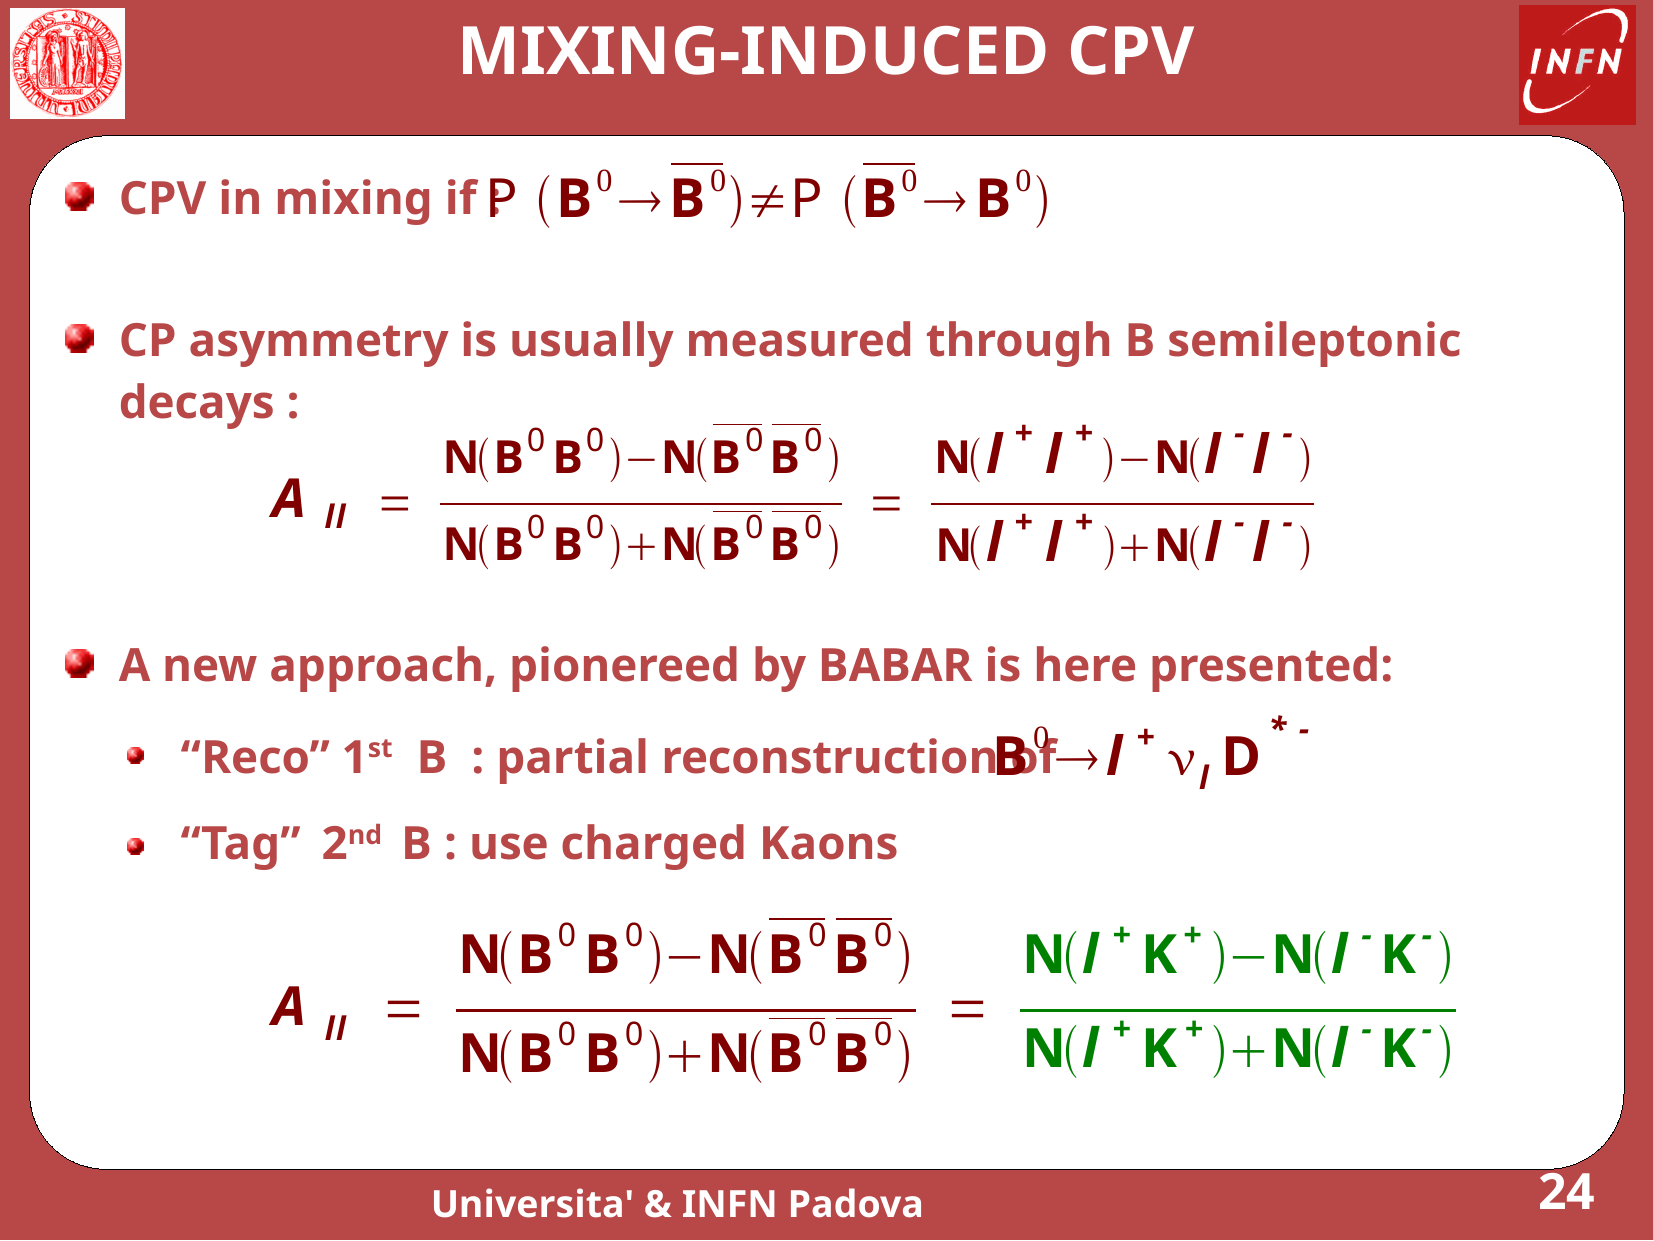

# MIXING-INDUCED CPV
CPV in mixing if :
CP asymmetry is usually measured through B semileptonic decays :
A new approach, pionereed by BABAR is here presented:
“Reco” 1st B : partial reconstruction of
“Tag” 2nd B : use charged Kaons